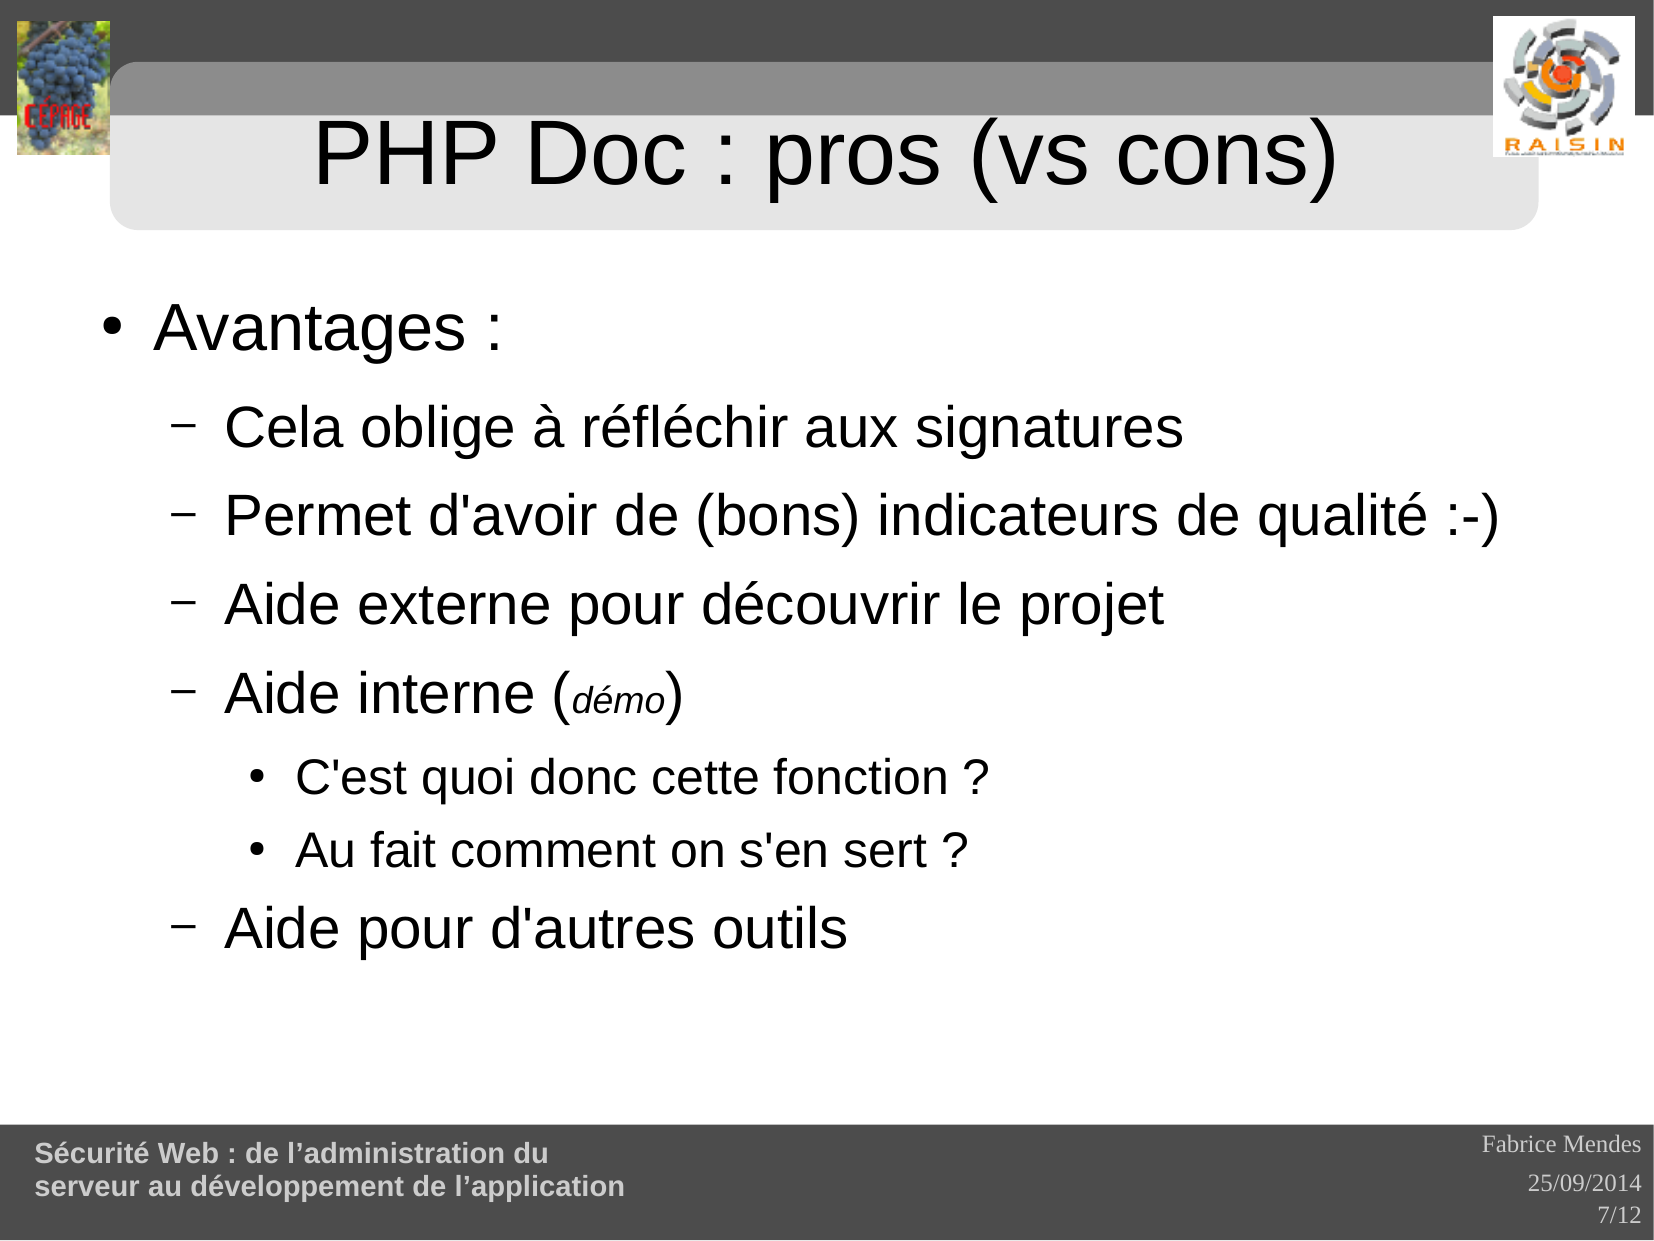

PHP Doc : pros (vs cons)
# Avantages :
Cela oblige à réfléchir aux signatures
Permet d'avoir de (bons) indicateurs de qualité :-)
Aide externe pour découvrir le projet
Aide interne (démo)
C'est quoi donc cette fonction ?
Au fait comment on s'en sert ?
Aide pour d'autres outils